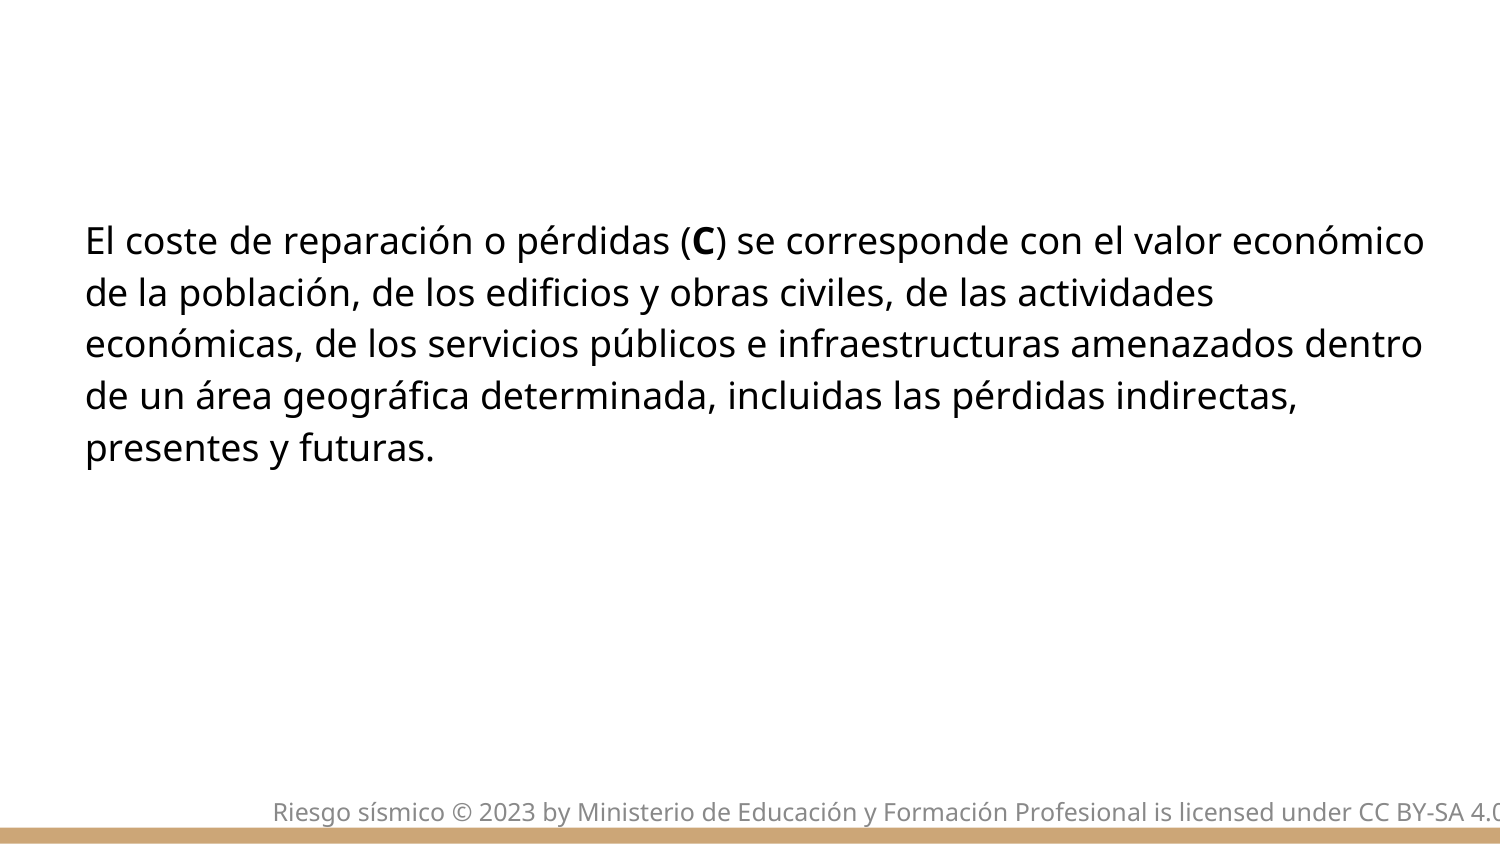

El coste de reparación o pérdidas (C) se corresponde con el valor económico de la población, de los edificios y obras civiles, de las actividades económicas, de los servicios públicos e infraestructuras amenazados dentro de un área geográfica determinada, incluidas las pérdidas indirectas, presentes y futuras.
Riesgo sísmico © 2023 by Ministerio de Educación y Formación Profesional is licensed under CC BY-SA 4.0